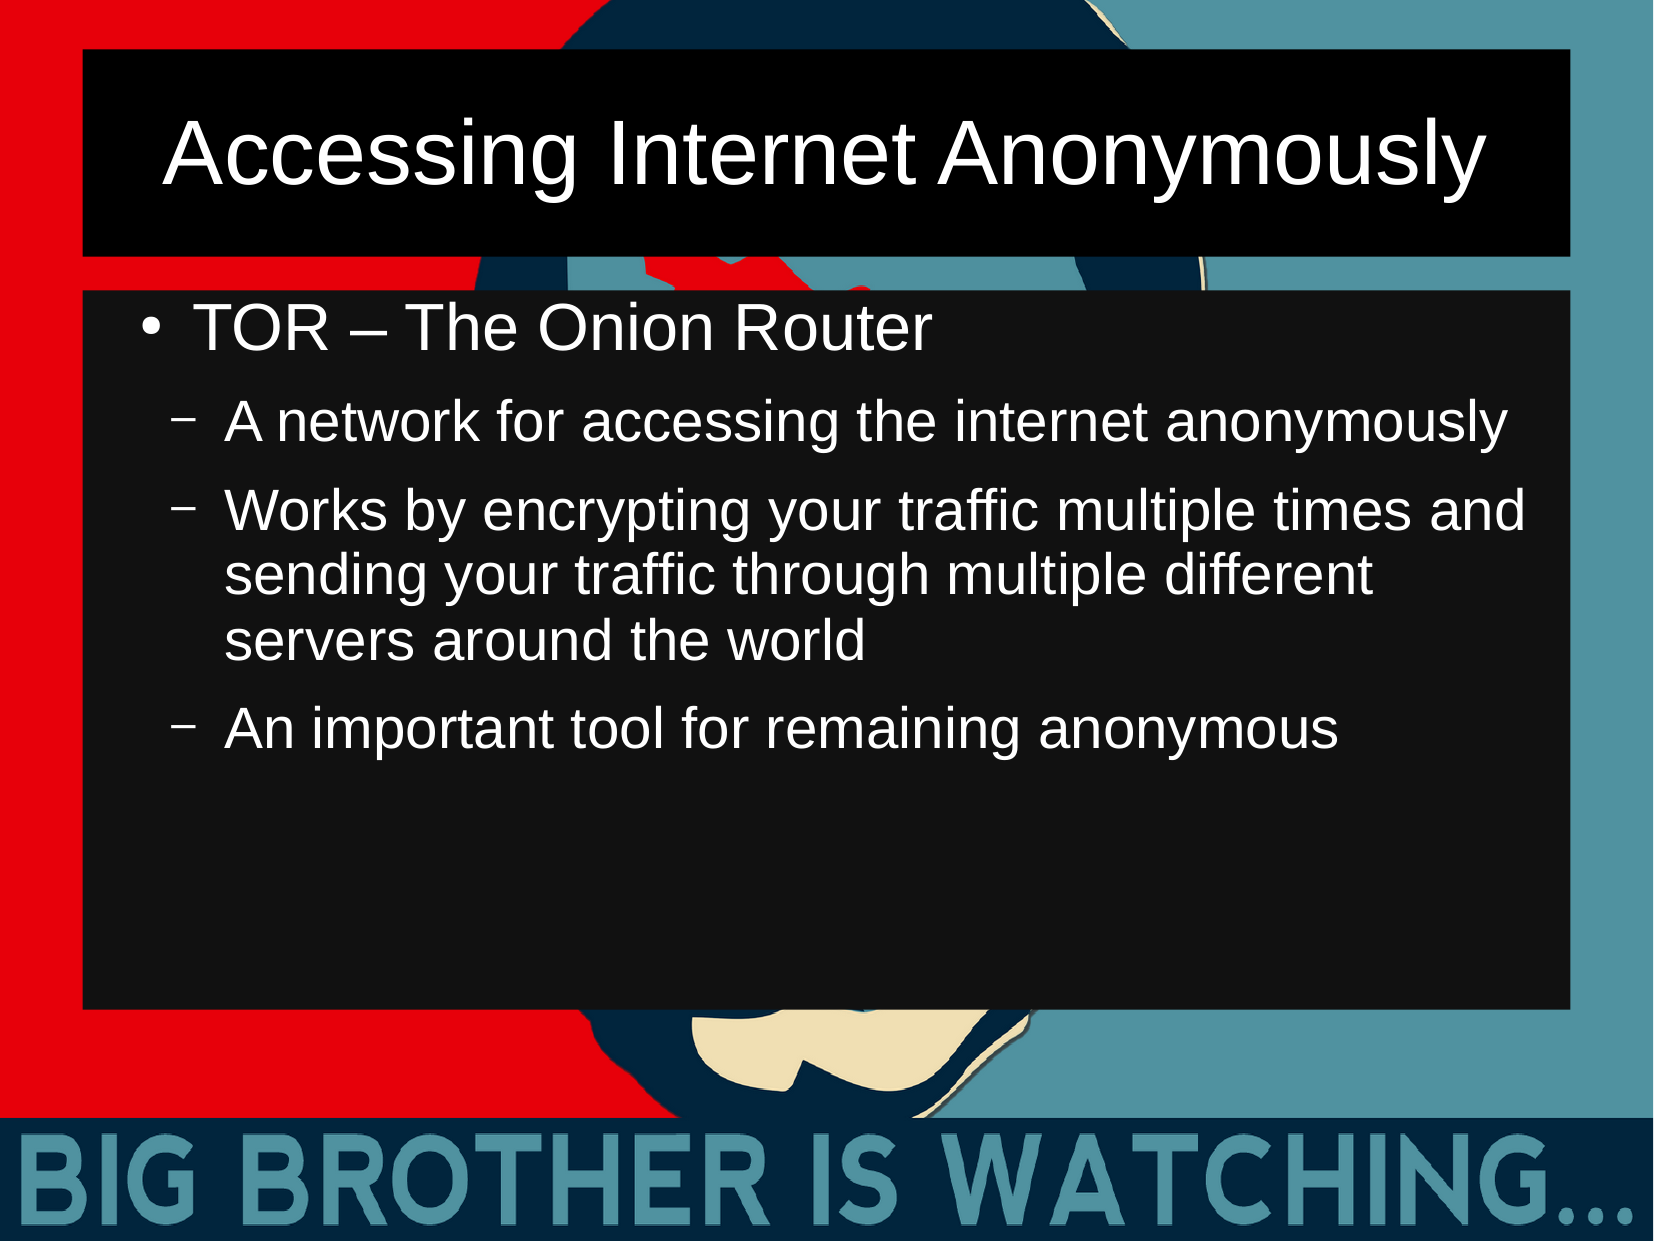

# Accessing Internet Anonymously
TOR – The Onion Router
A network for accessing the internet anonymously
Works by encrypting your traffic multiple times and sending your traffic through multiple different servers around the world
An important tool for remaining anonymous